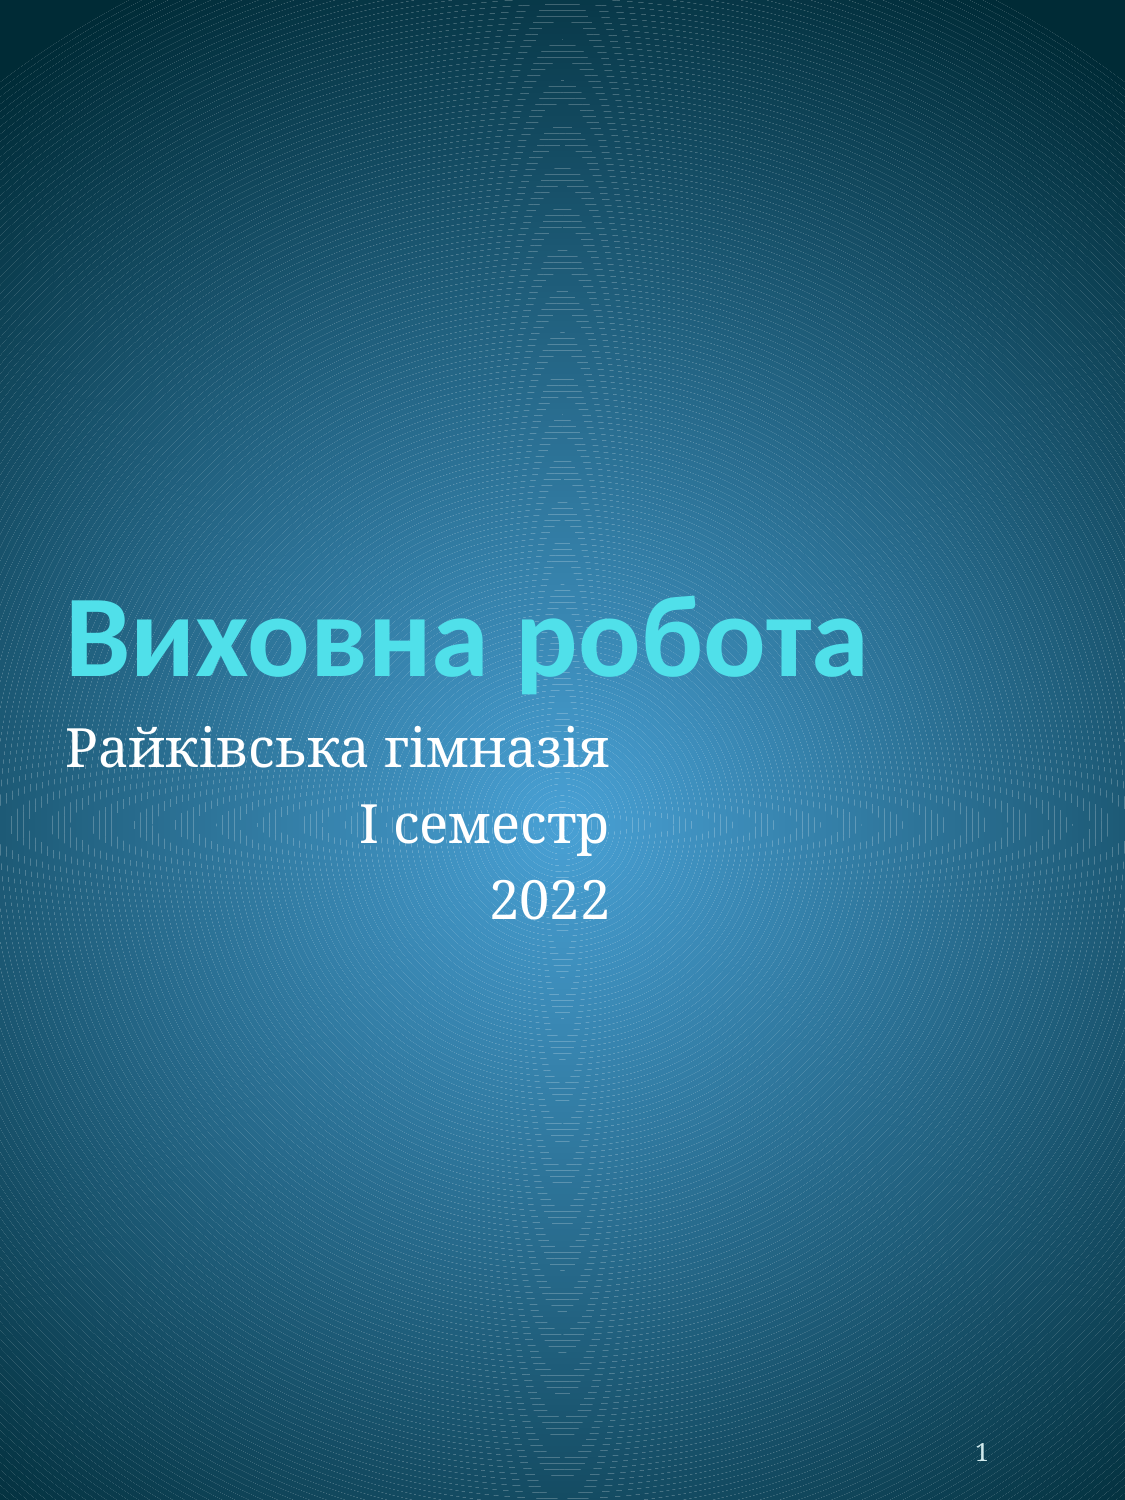

# Виховна робота
Райківська гімназія
І семестр
2022